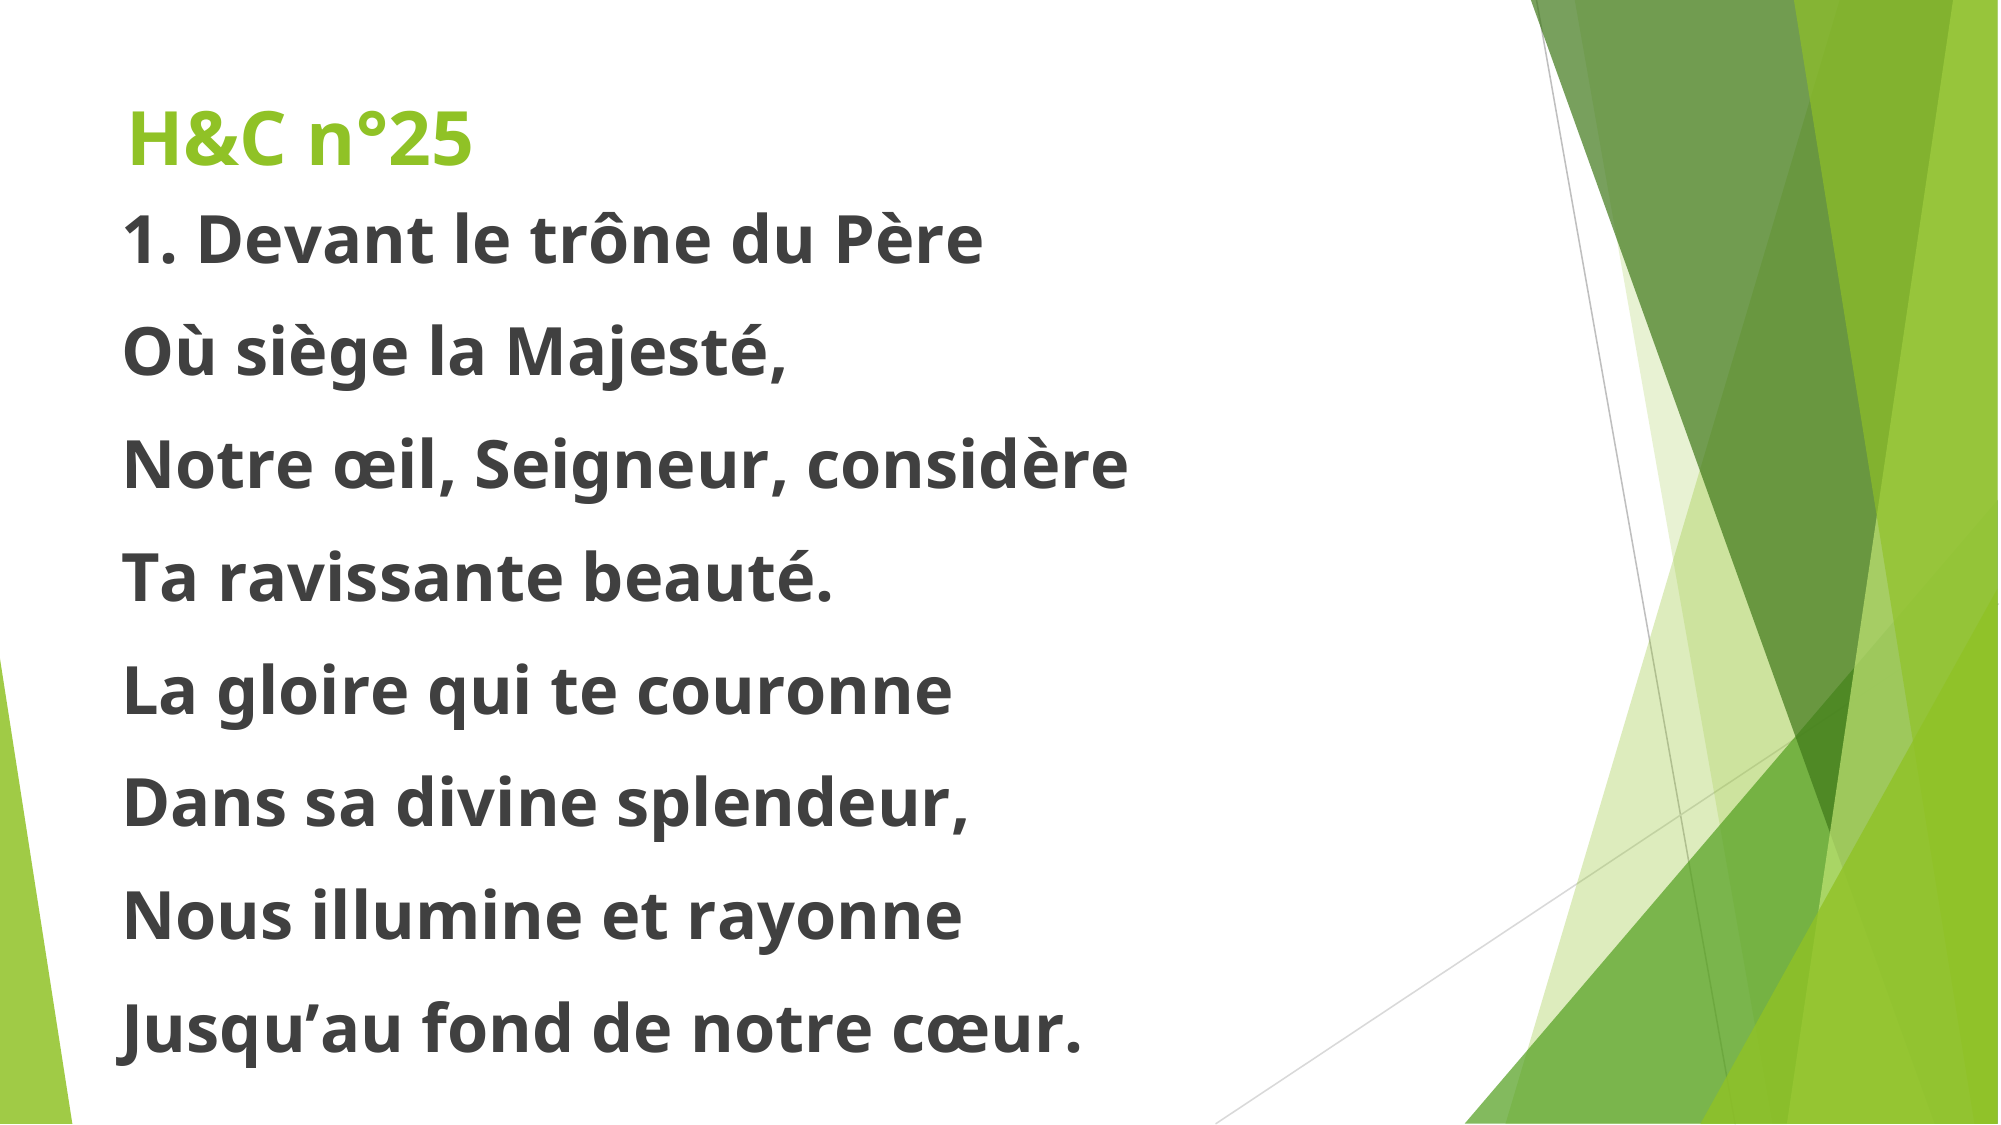

H&C n°25
1. Devant le trône du Père
Où siège la Majesté,
Notre œil, Seigneur, considère
Ta ravissante beauté.
La gloire qui te couronne
Dans sa divine splendeur,
Nous illumine et rayonne
Jusqu’au fond de notre cœur.